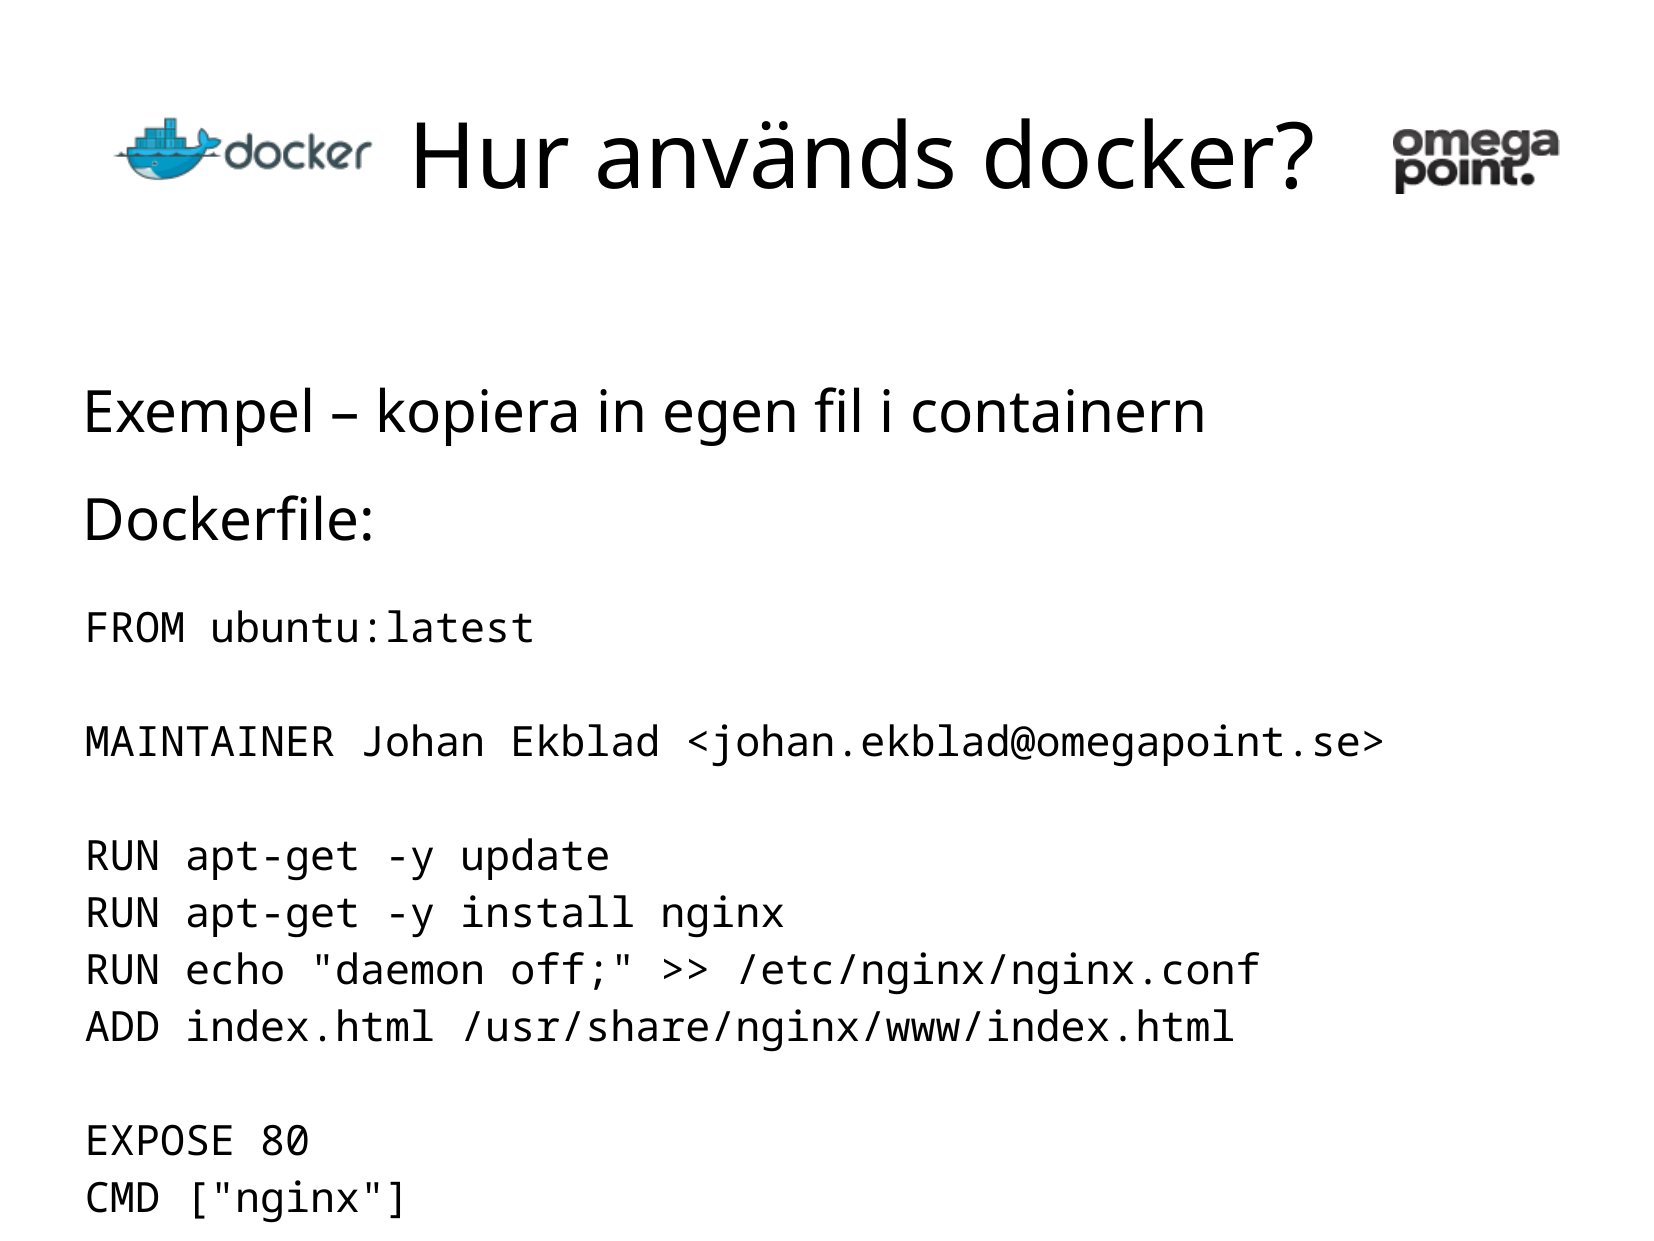

# Hur används docker?
Exempel – kopiera in egen fil i containern
Dockerfile:
FROM ubuntu:latest
MAINTAINER Johan Ekblad <johan.ekblad@omegapoint.se>
RUN apt-get -y update
RUN apt-get -y install nginx
RUN echo "daemon off;" >> /etc/nginx/nginx.conf
ADD index.html /usr/share/nginx/www/index.html
EXPOSE 80
CMD ["nginx"]